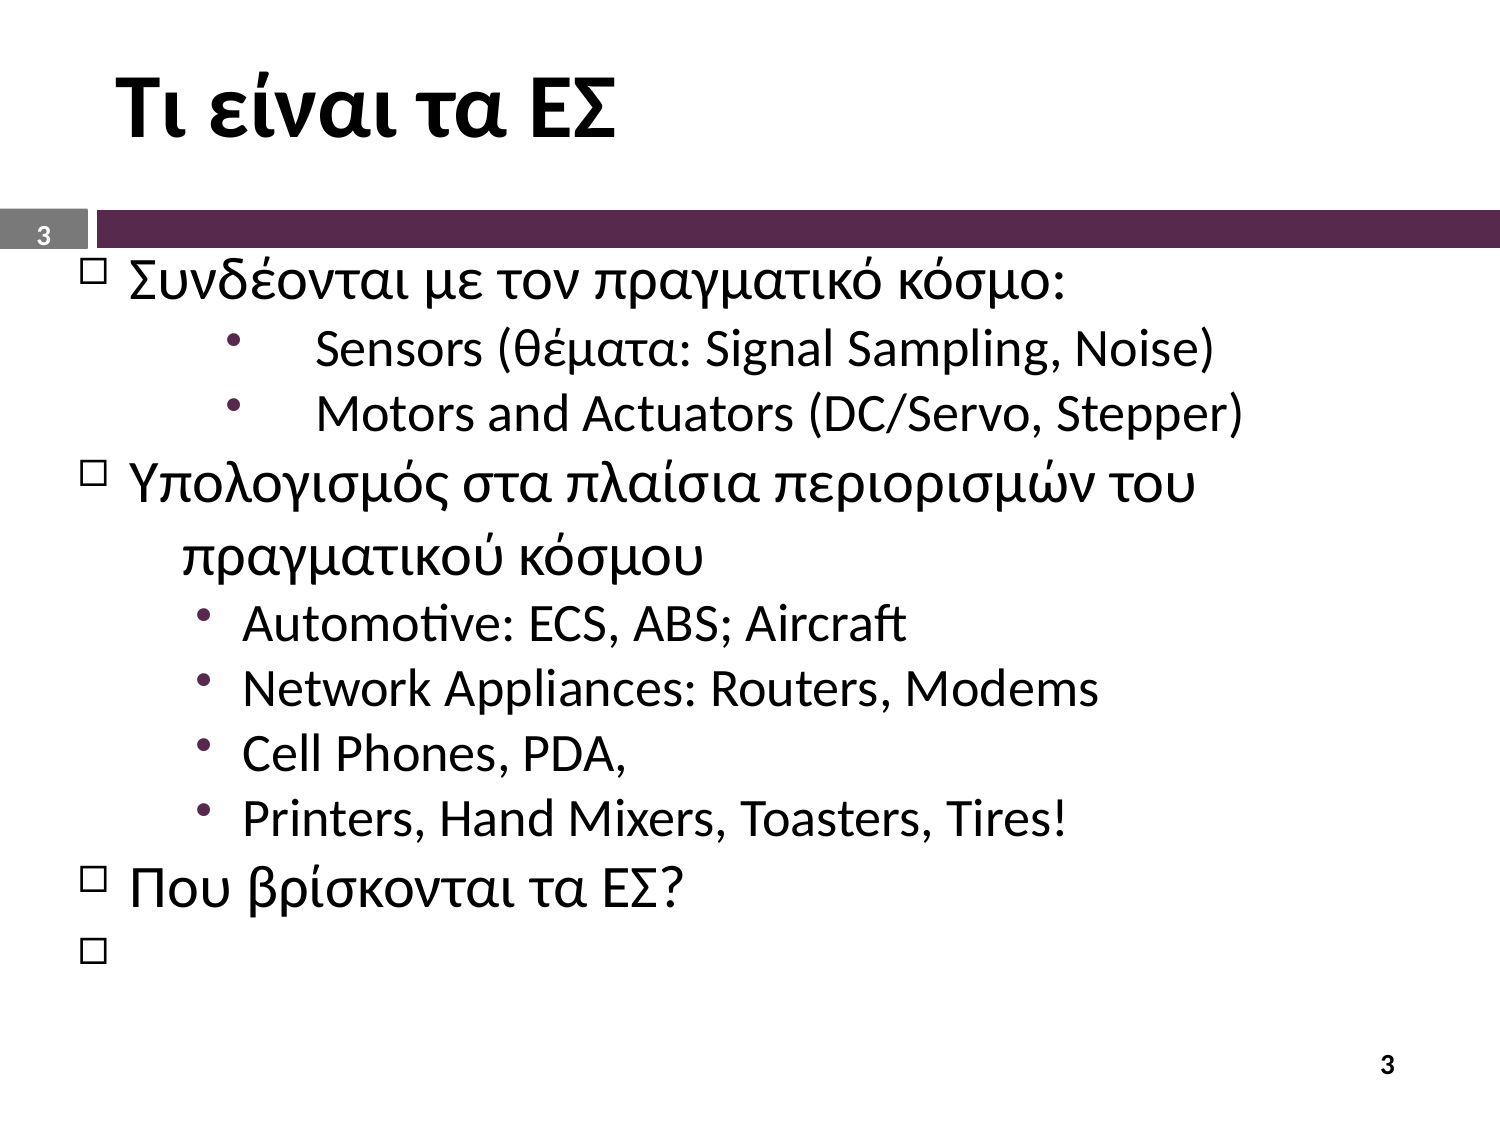

# Τι είναι τα ΕΣ
3
Συνδέονται με τον πραγματικό κόσμο:
Sensors (θέματα: Signal Sampling, Noise)
Motors and Actuators (DC/Servo, Stepper)
Υπολογισμός στα πλαίσια περιορισμών του πραγματικού κόσμου
Automotive: ECS, ABS; Aircraft
Network Appliances: Routers, Modems
Cell Phones, PDA,
Printers, Hand Mixers, Toasters, Tires!
Που βρίσκονται τα ΕΣ?
2